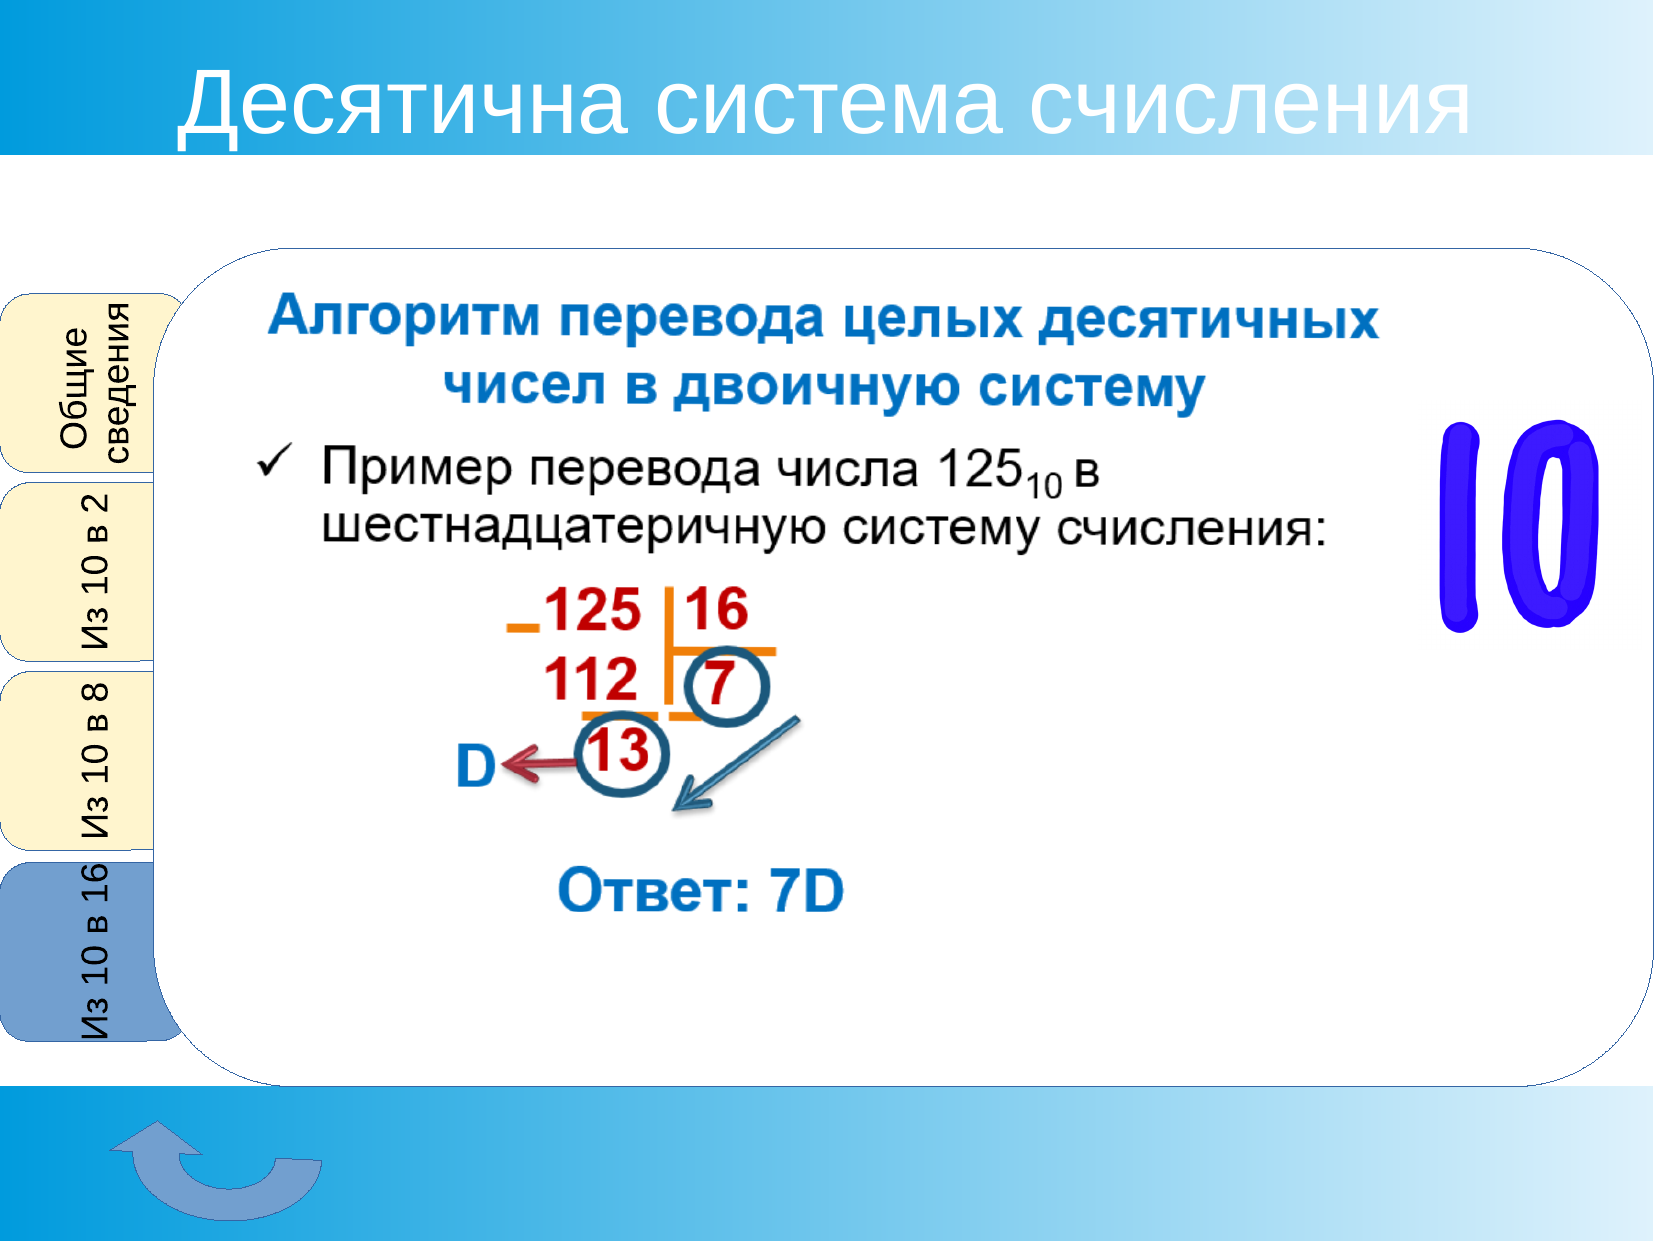

# Десятична система счисления
Общие
сведения
Общие
сведения
Из 10 в 2
Из 10 в 8
Из 10 в 16